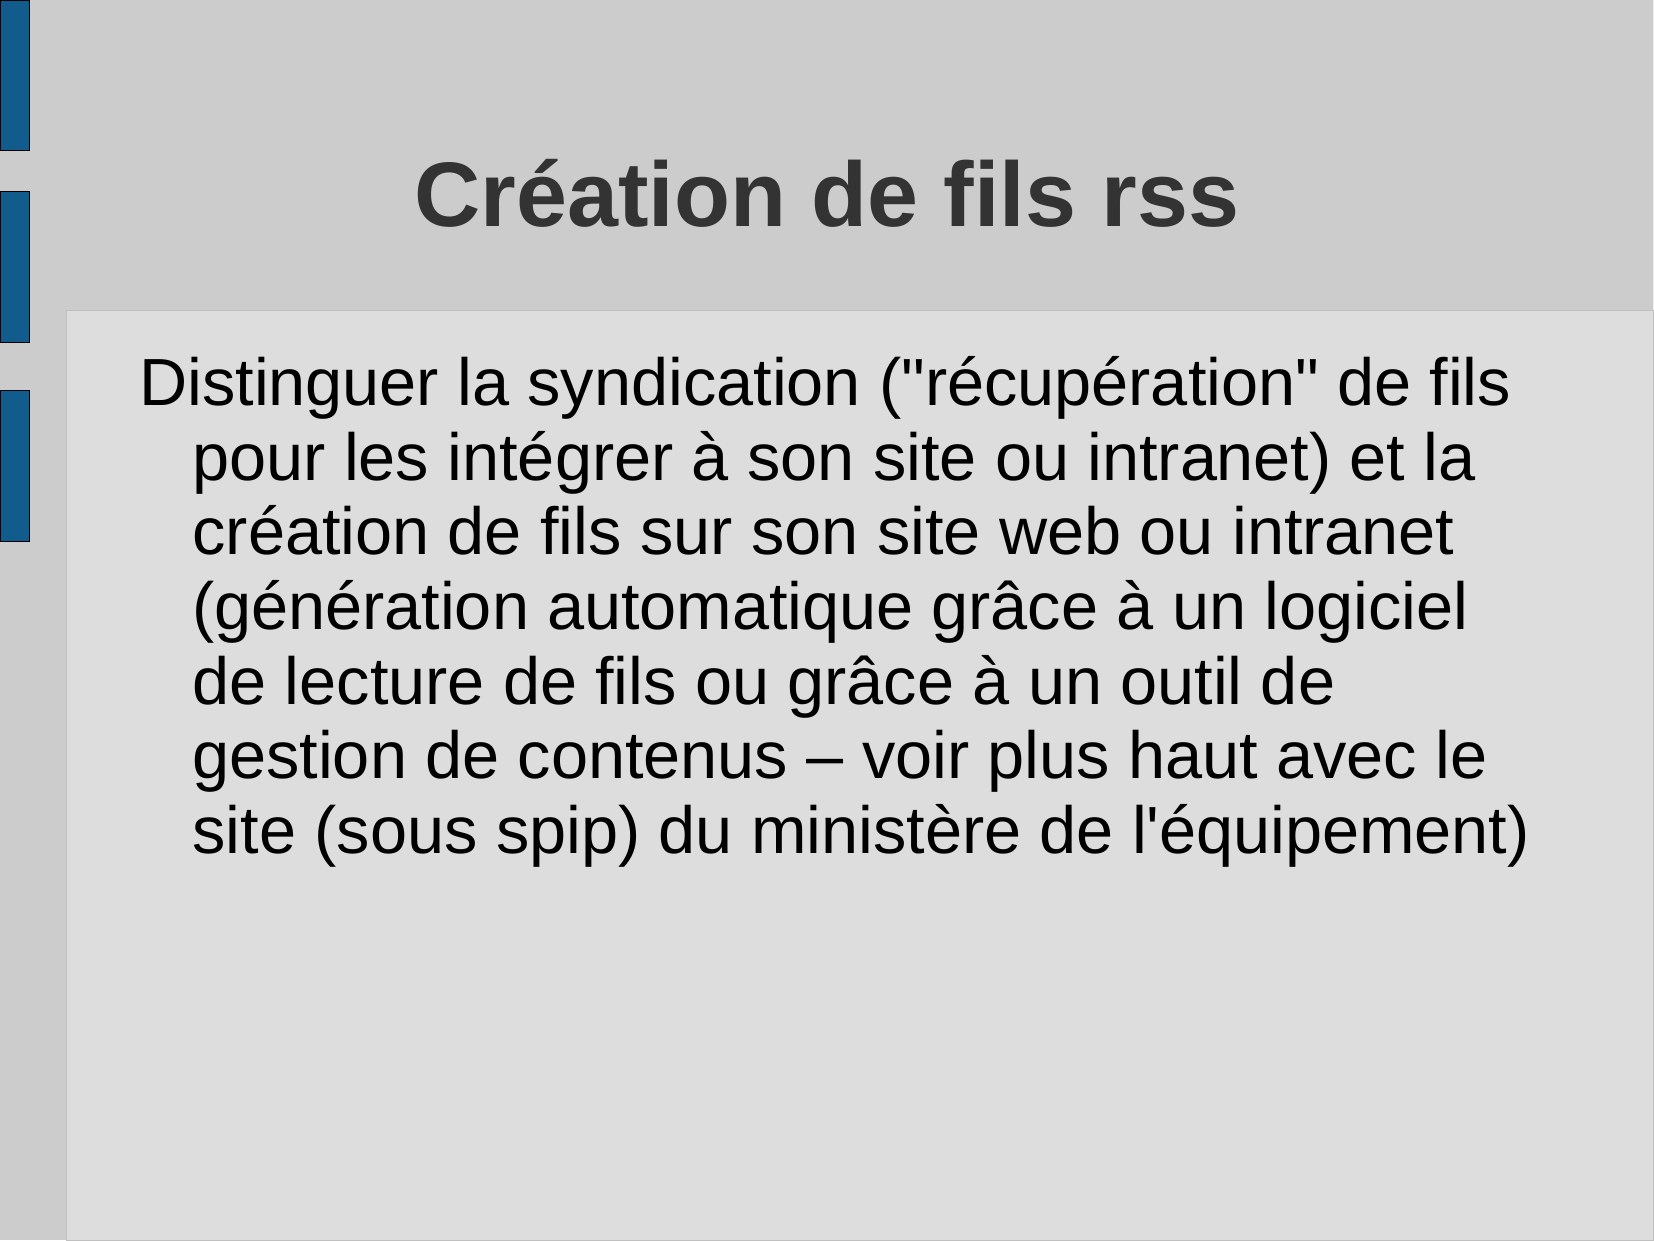

# Création de fils rss
Distinguer la syndication ("récupération" de fils pour les intégrer à son site ou intranet) et la création de fils sur son site web ou intranet (génération automatique grâce à un logiciel de lecture de fils ou grâce à un outil de gestion de contenus – voir plus haut avec le site (sous spip) du ministère de l'équipement)